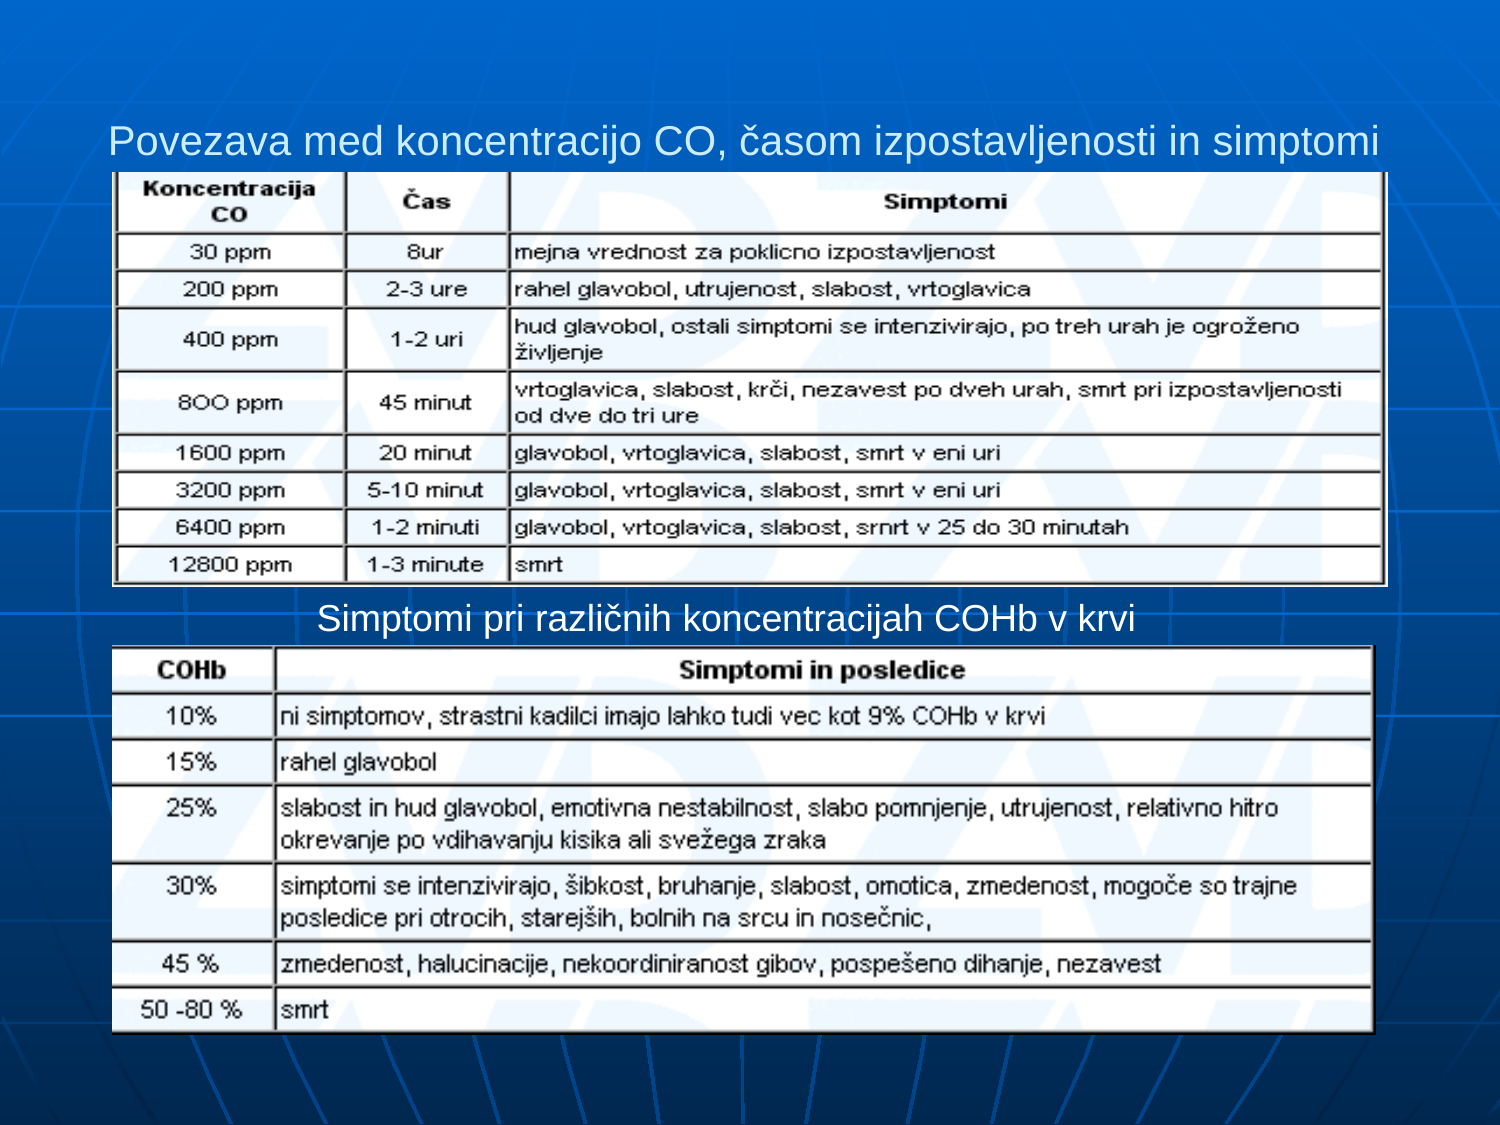

# Povezava med koncentracijo CO, časom izpostavljenosti in simptomi
Simptomi pri različnih koncentracijah COHb v krvi